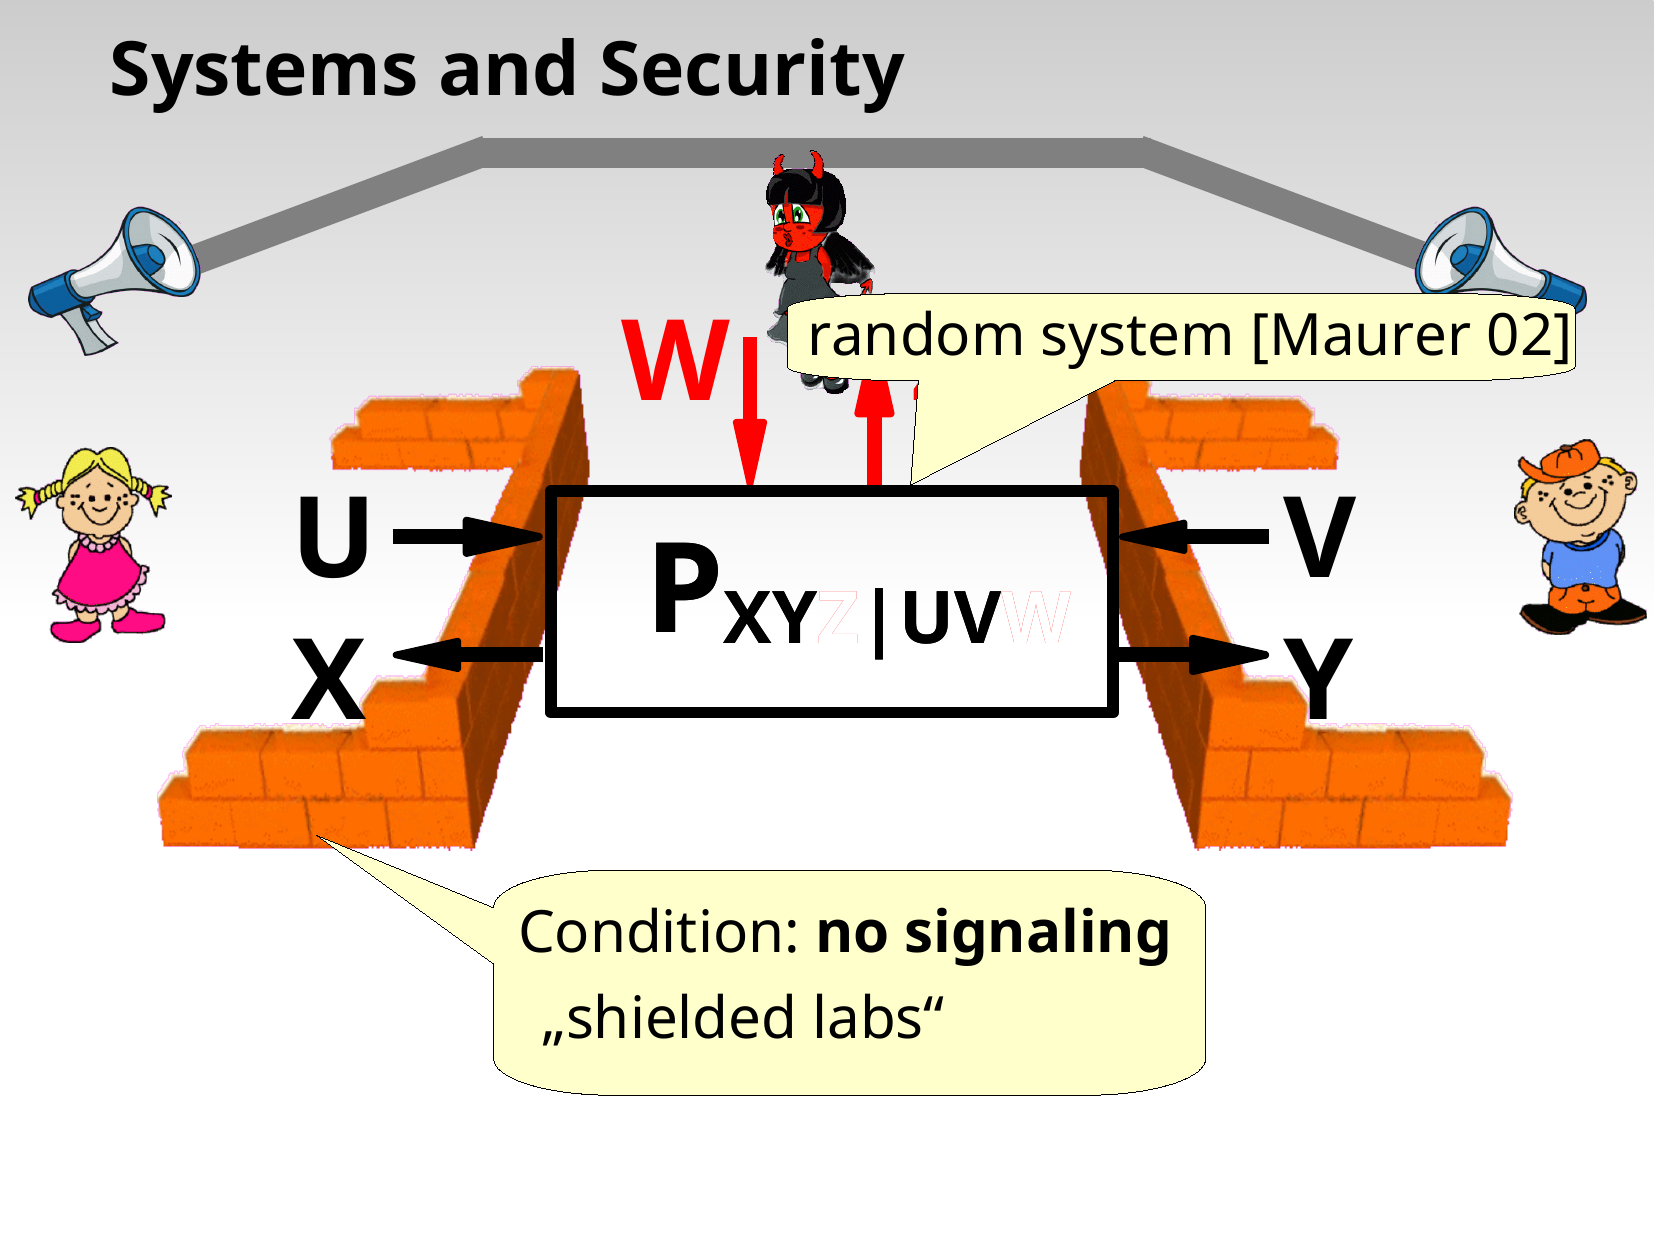

Systems and Security
W
Z
random system [Maurer 02]
U
V
Y
PXYZ|UVW
PXYZ|UVW
X
Condition: no signaling
„shielded labs“